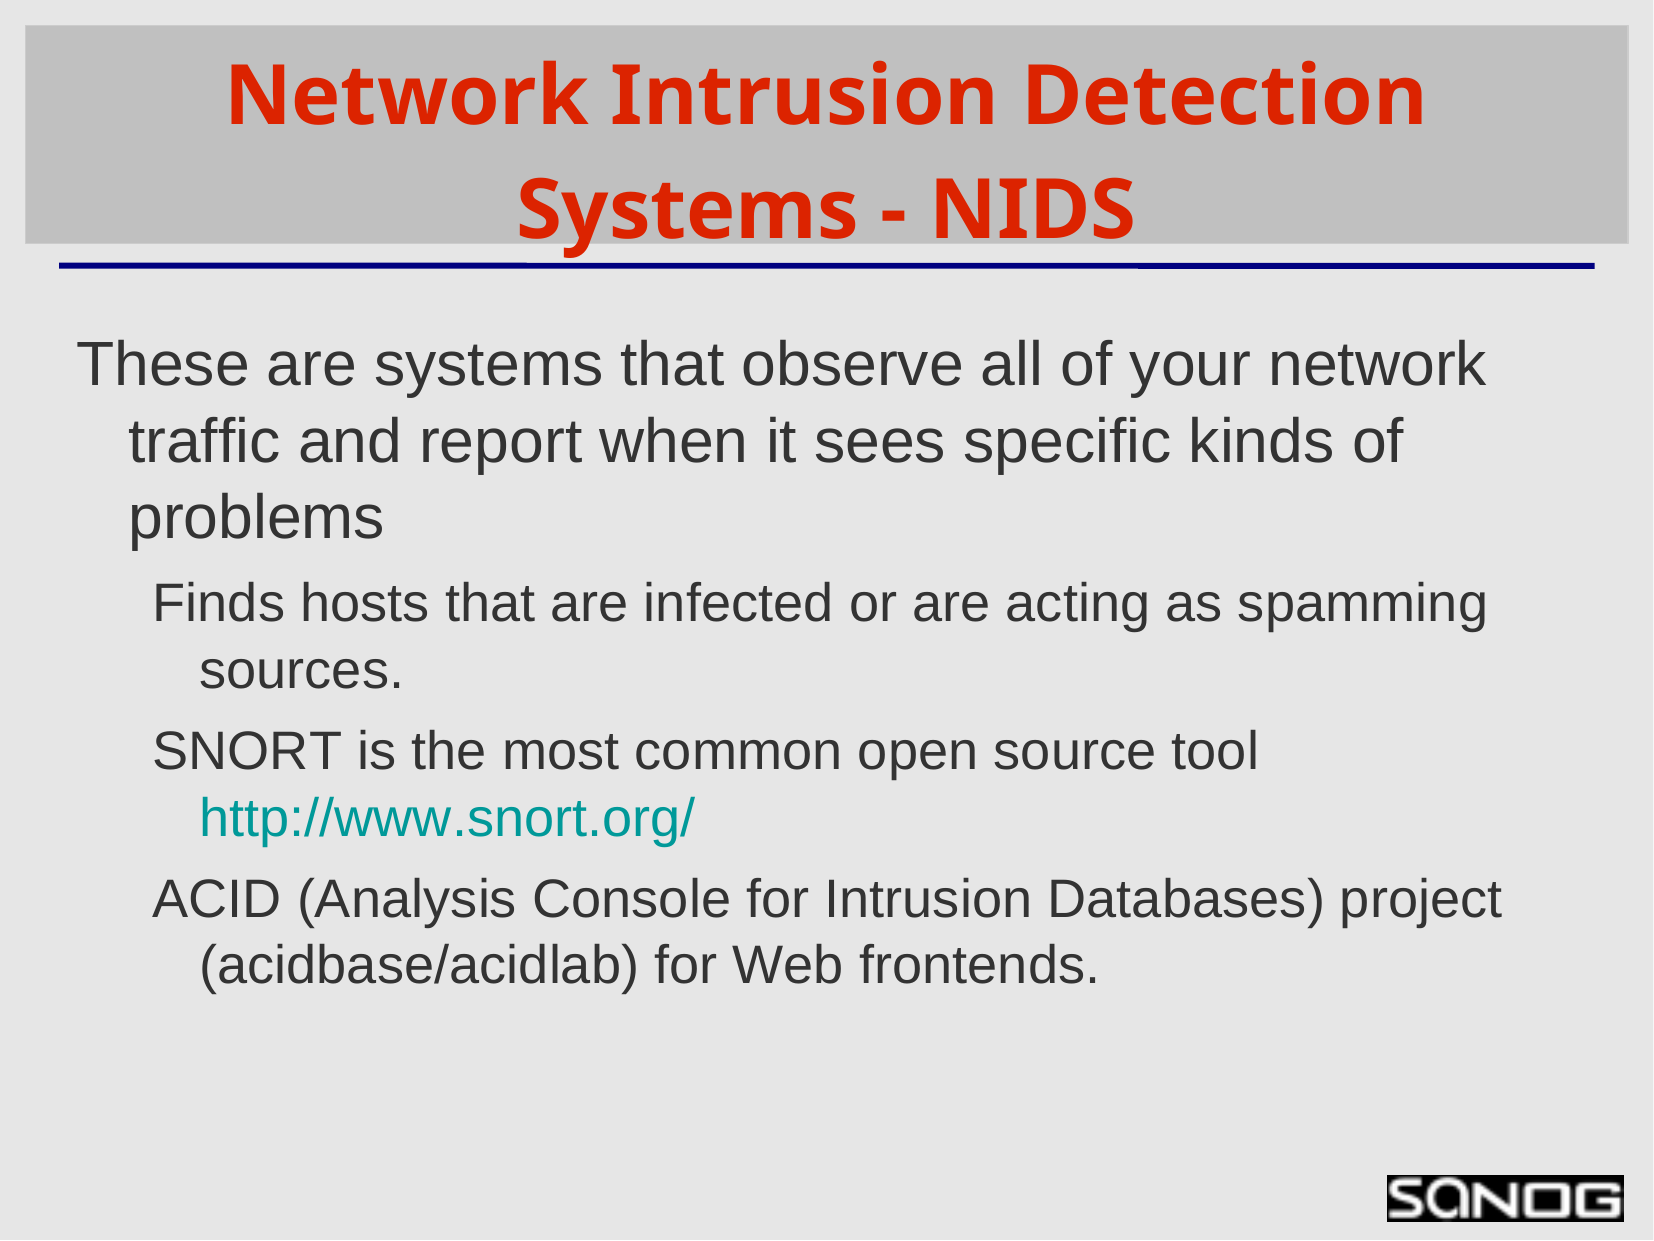

# Network Intrusion Detection Systems - NIDS
These are systems that observe all of your network traffic and report when it sees specific kinds of problems
Finds hosts that are infected or are acting as spamming sources.
SNORT is the most common open source tool http://www.snort.org/
ACID (Analysis Console for Intrusion Databases) project (acidbase/acidlab) for Web frontends.